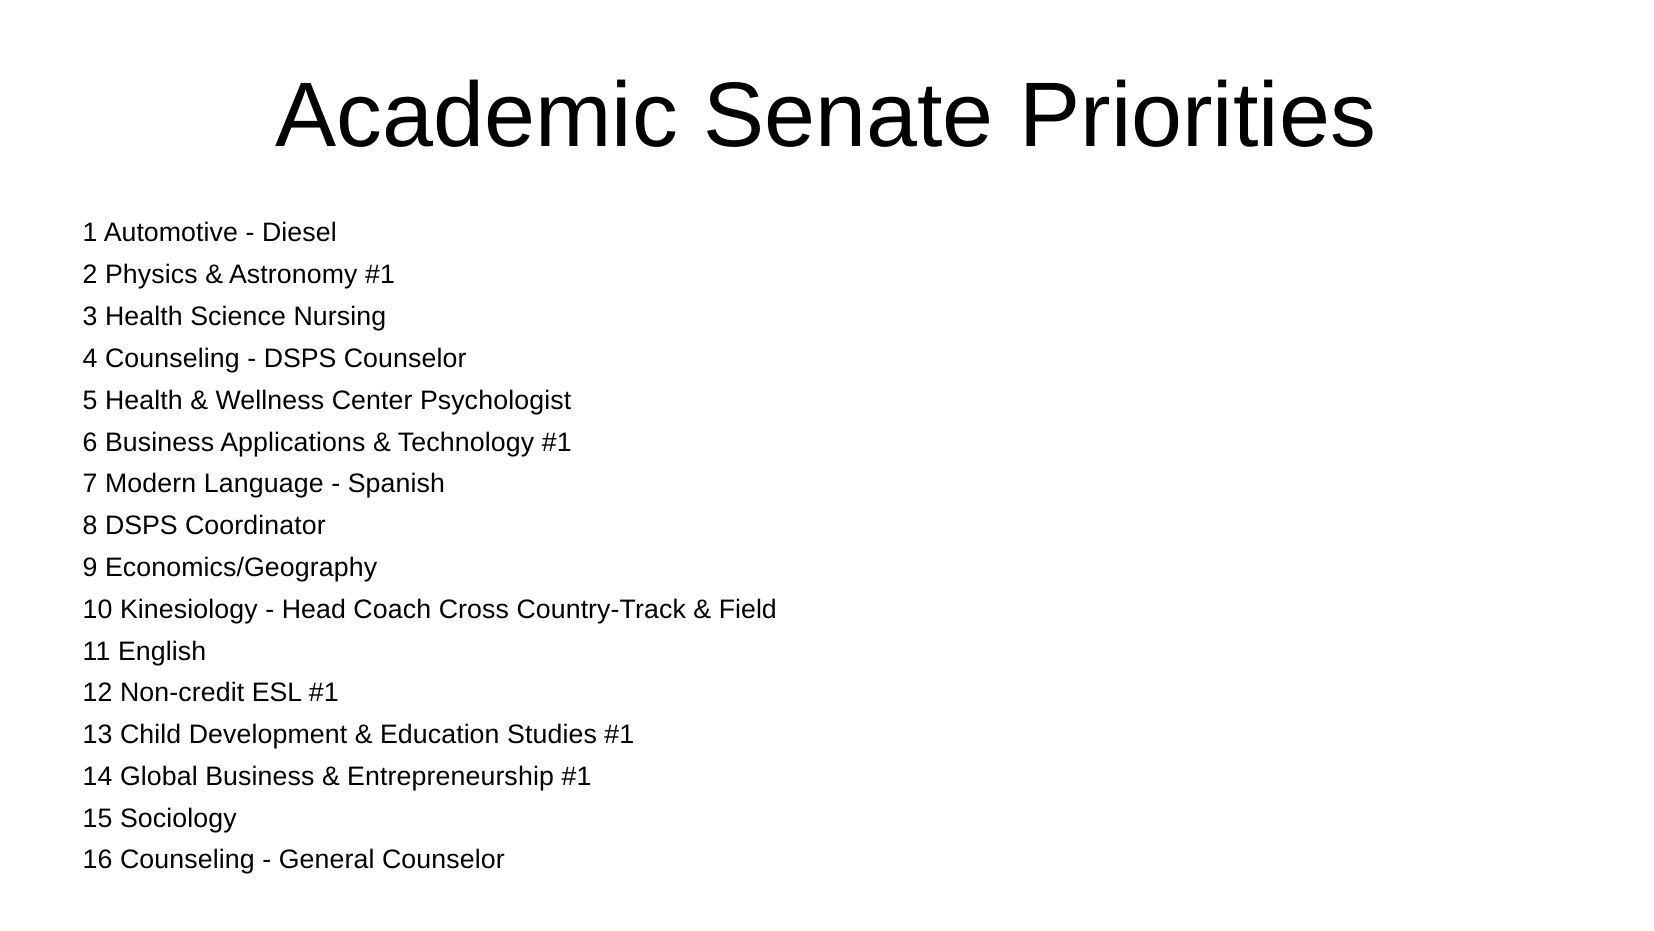

Academic Senate Priorities
# 1 Automotive - Diesel
2 Physics & Astronomy #1
3 Health Science Nursing
4 Counseling - DSPS Counselor
5 Health & Wellness Center Psychologist
6 Business Applications & Technology #1
7 Modern Language - Spanish
8 DSPS Coordinator
9 Economics/Geography
10 Kinesiology - Head Coach Cross Country-Track & Field
11 English
12 Non-credit ESL #1
13 Child Development & Education Studies #1
14 Global Business & Entrepreneurship #1
15 Sociology
16 Counseling - General Counselor